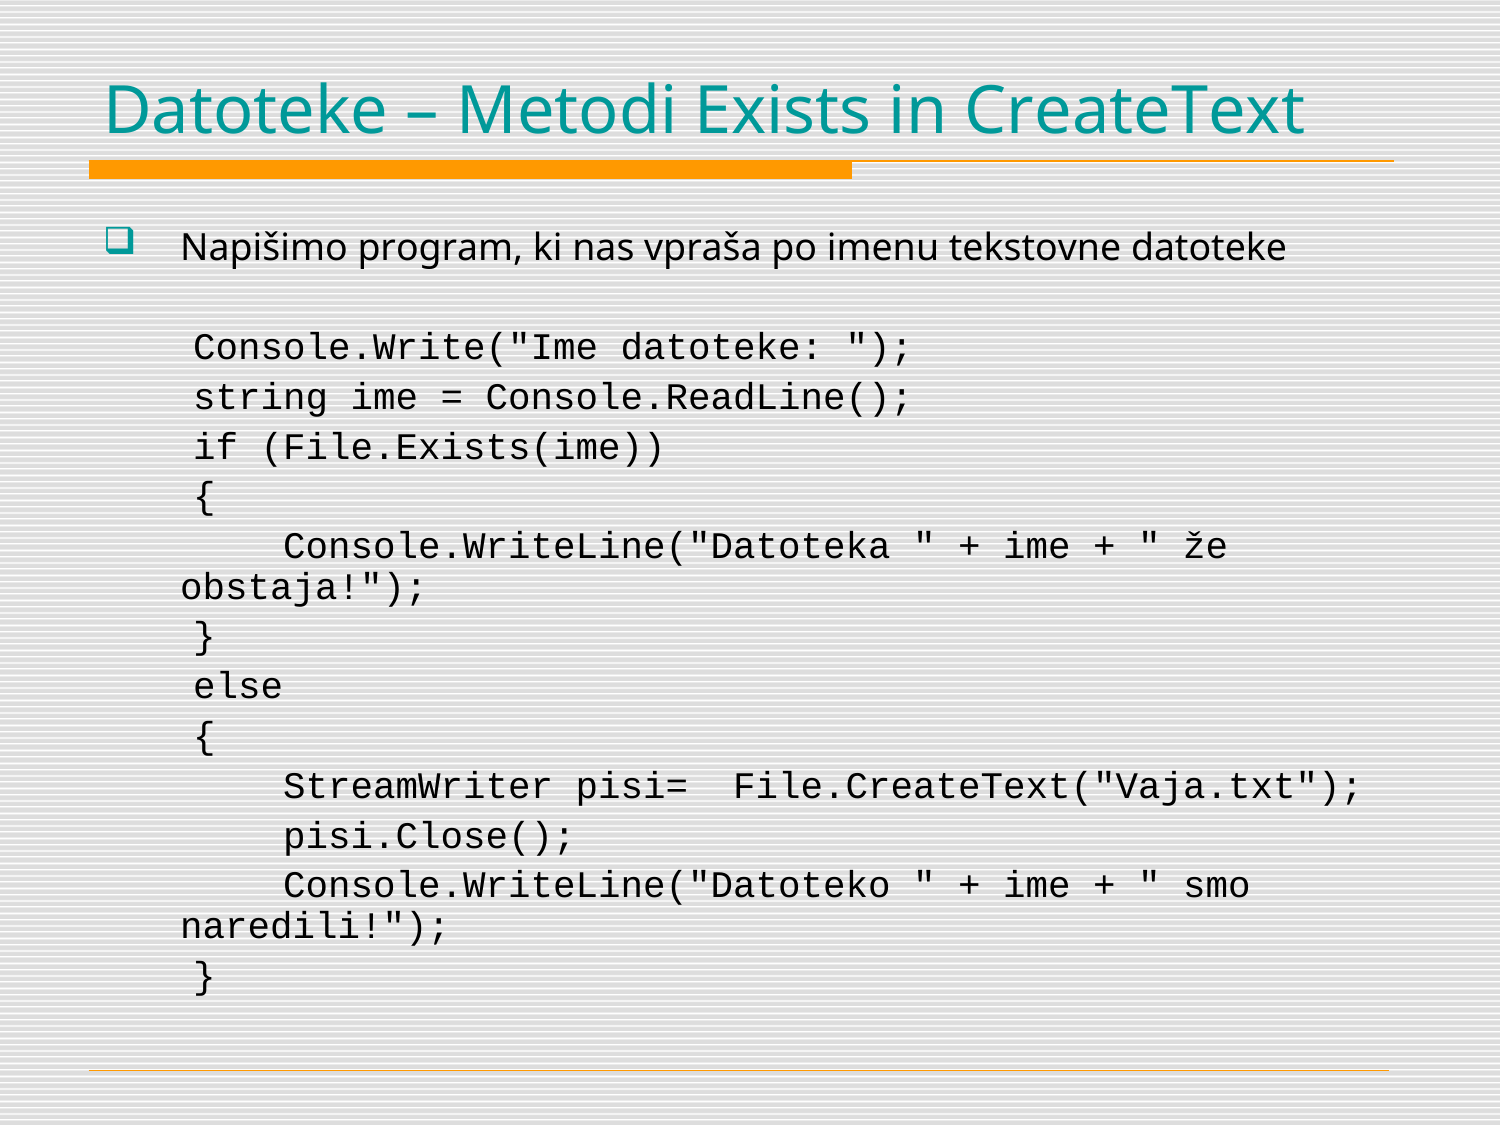

# Datoteke – Metodi Exists in CreateText
Napišimo program, ki nas vpraša po imenu tekstovne datoteke
 Console.Write("Ime datoteke: ");
 string ime = Console.ReadLine();
 if (File.Exists(ime))
 {
 Console.WriteLine("Datoteka " + ime + " že obstaja!");
 }
 else
 {
 StreamWriter pisi= File.CreateText("Vaja.txt");
 pisi.Close();
 Console.WriteLine("Datoteko " + ime + " smo naredili!");
 }